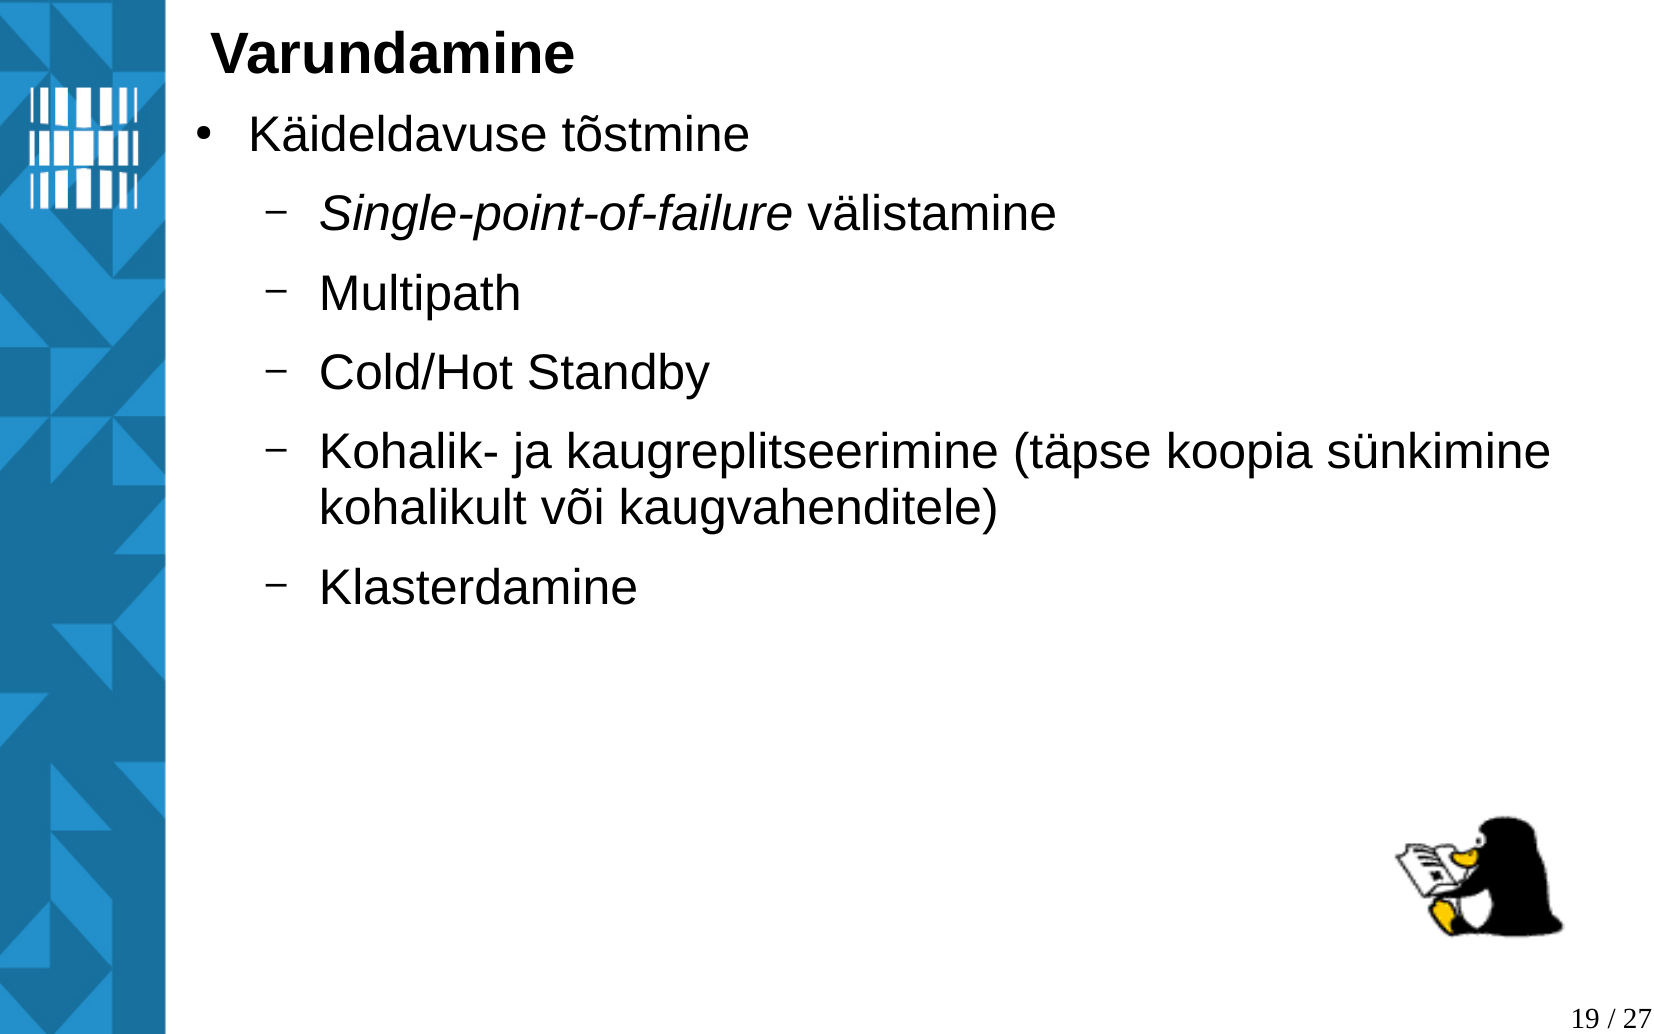

# Varundamine
Käideldavuse tõstmine
Single-point-of-failure välistamine
Multipath
Cold/Hot Standby
Kohalik- ja kaugreplitseerimine (täpse koopia sünkimine kohalikult või kaugvahenditele)
Klasterdamine